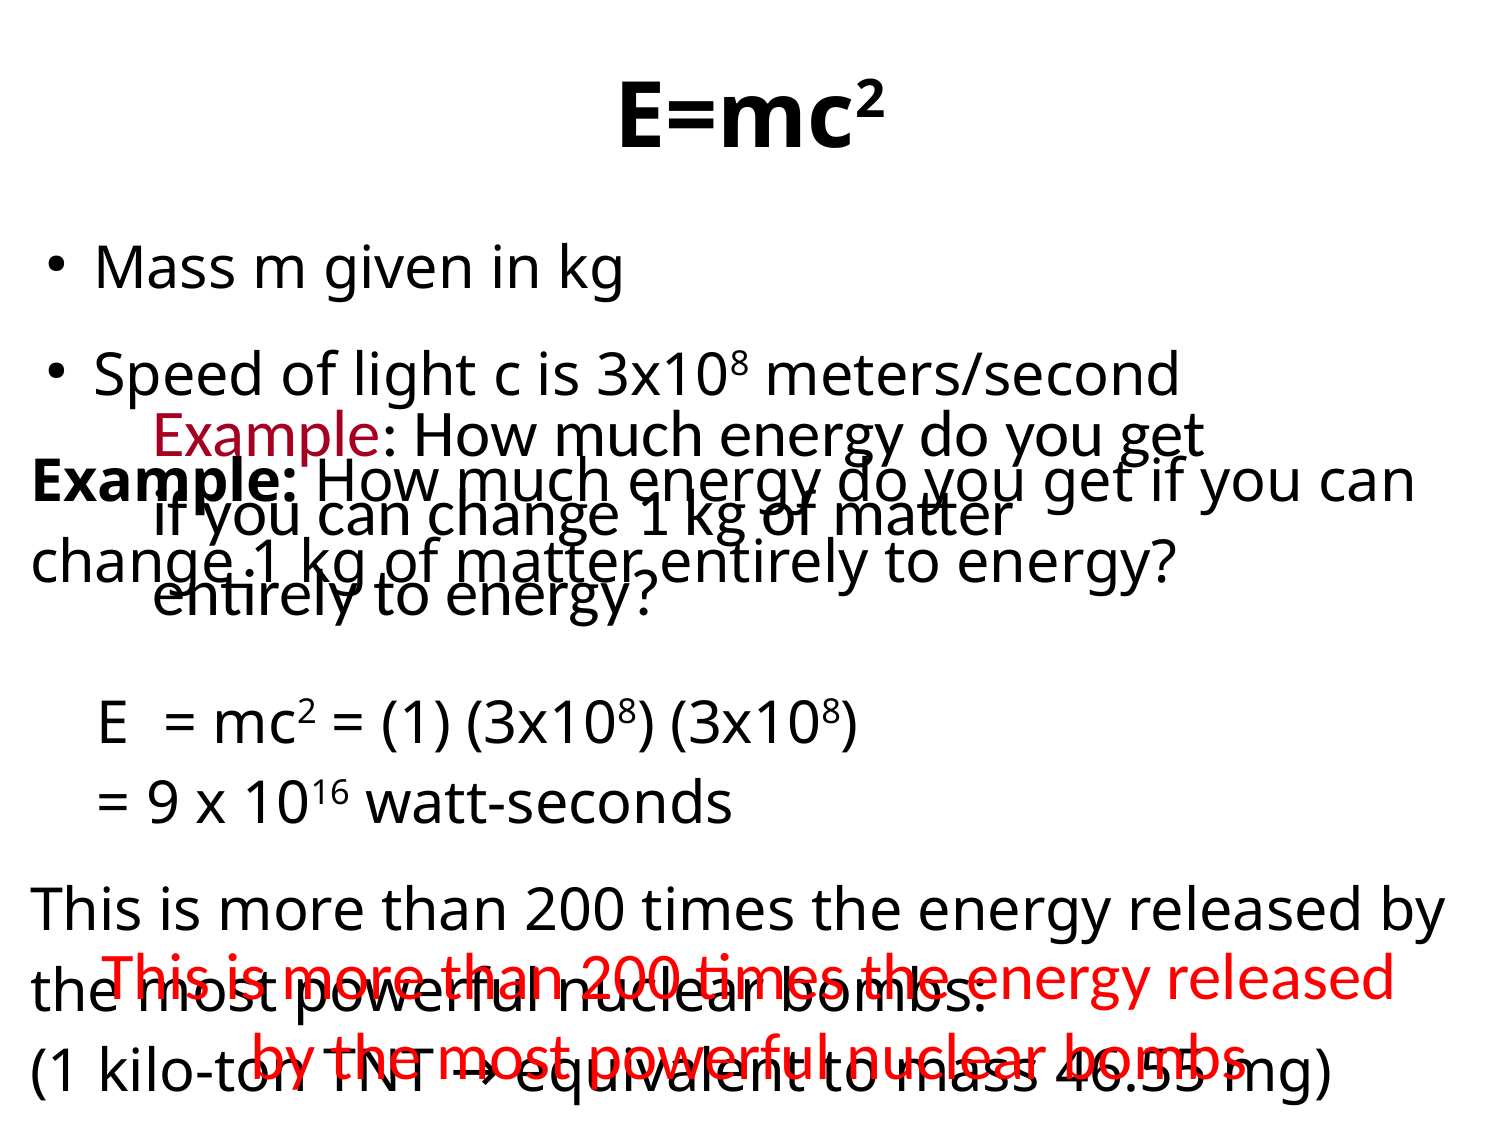

# E=mc2
Mass m given in kg
Speed of light c is 3x108 meters/second
Example: How much energy do you get if you can change 1 kg of matter entirely to energy?
		E 	= mc2 = (1) (3x108) (3x108)
			= 9 x 1016 watt-seconds
This is more than 200 times the energy released by the most powerful nuclear bombs:
(1 kilo-ton TNT → equivalent to mass 46.55 mg)
Example: How much energy do you get if you can change 1 kg of matter entirely to energy?
This is more than 200 times the energy released by the most powerful nuclear bombs